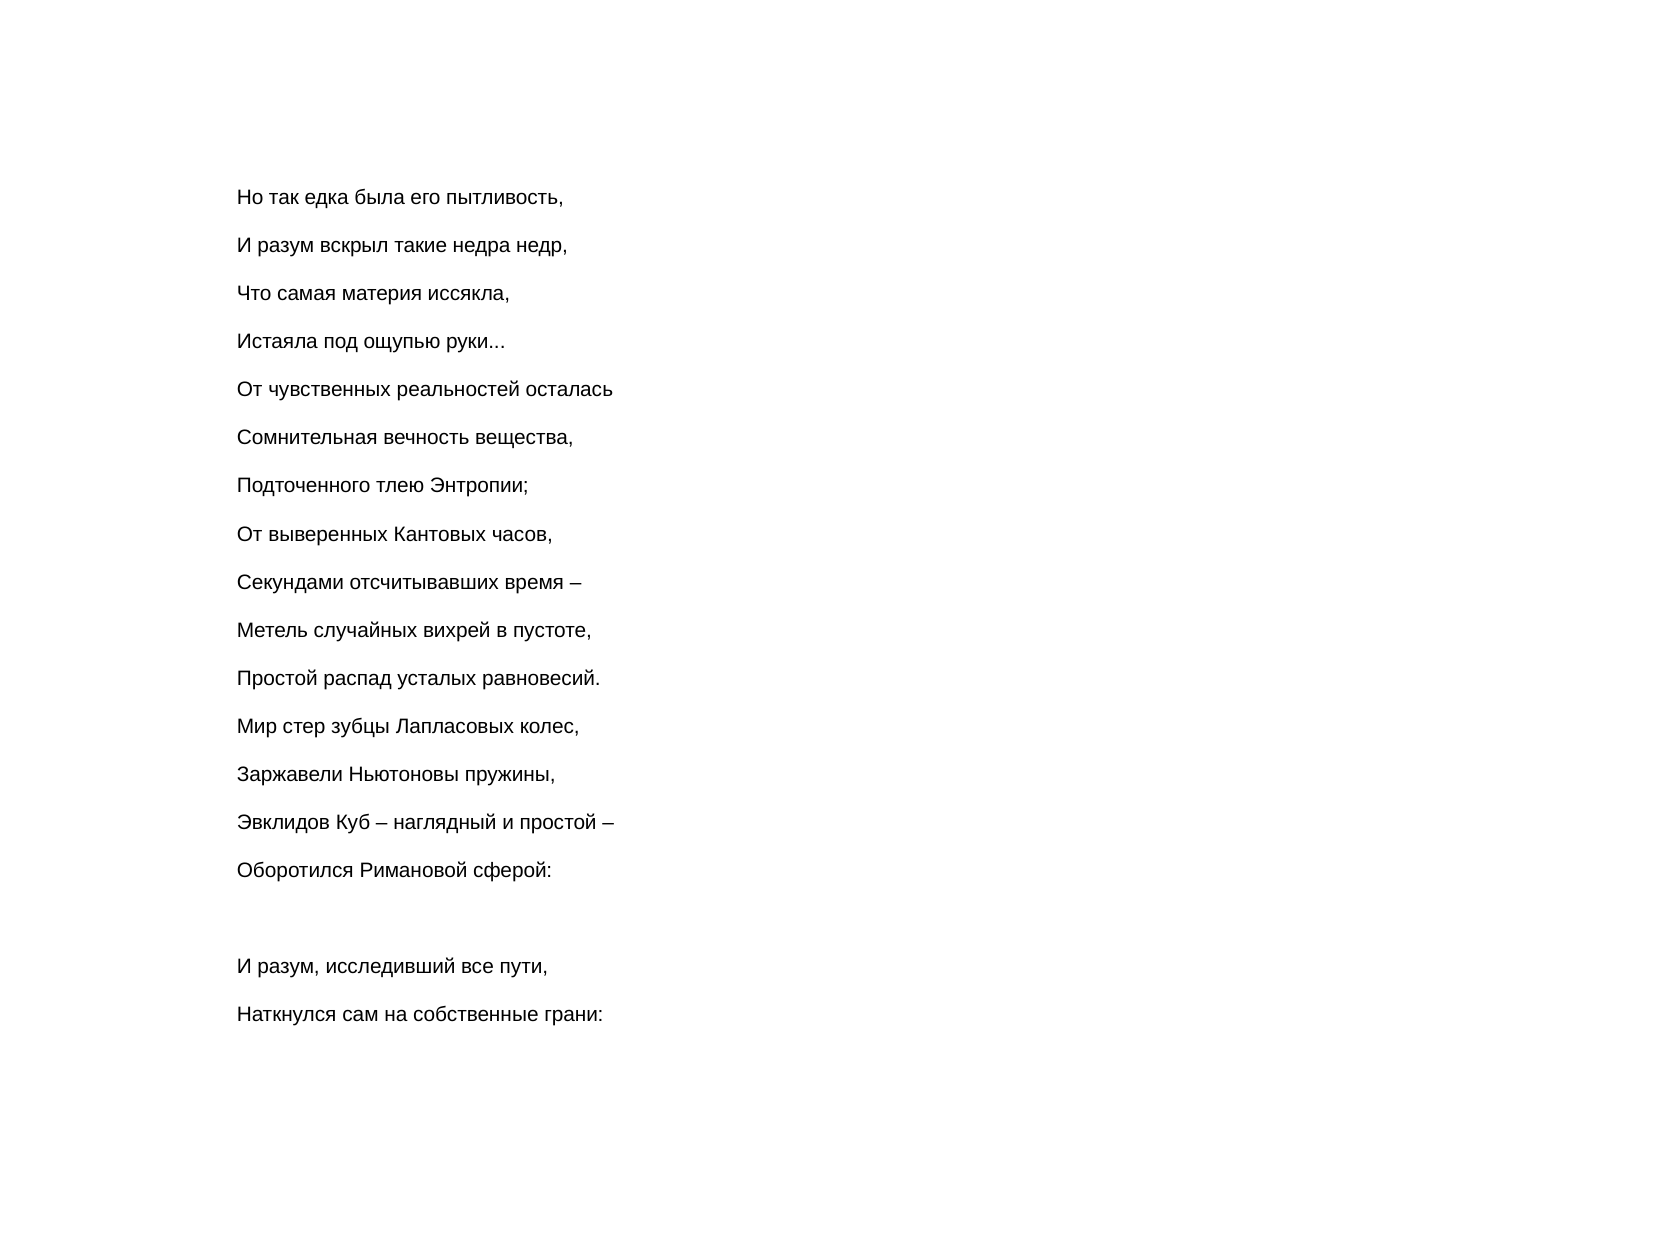

Но так едка была его пытливость,
И разум вскрыл такие недра недр,
Что самая материя иссякла,
Истаяла под ощупью руки...
От чувственных реальностей осталась
Сомнительная вечность вещества,
Подточенного тлею Энтропии;
От выверенных Кантовых часов,
Секундами отсчитывавших время –
Метель случайных вихрей в пустоте,
Простой распад усталых равновесий.
Мир стер зубцы Лапласовых колес,
Заржавели Ньютоновы пружины,
Эвклидов Куб – наглядный и простой –
Оборотился Римановой сферой:
И разум, исследивший все пути,
Наткнулся сам на собственные грани: